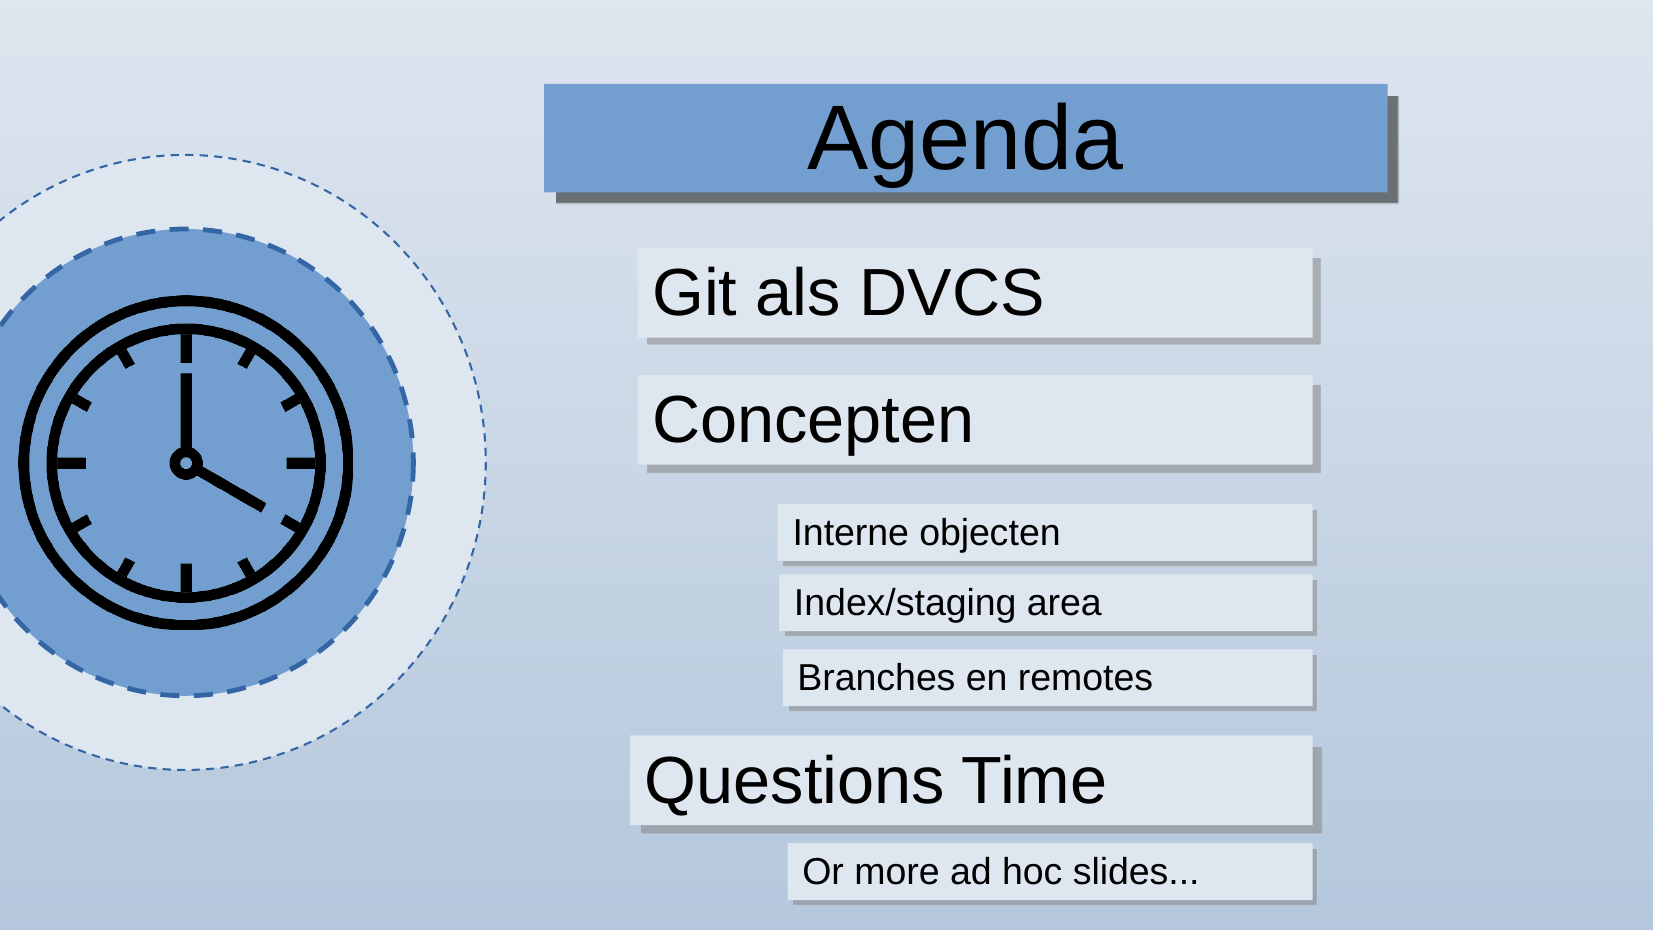

# Agenda
Git als DVCS
Concepten
Interne objecten
Index/staging area
Branches en remotes
Questions Time
Or more ad hoc slides...